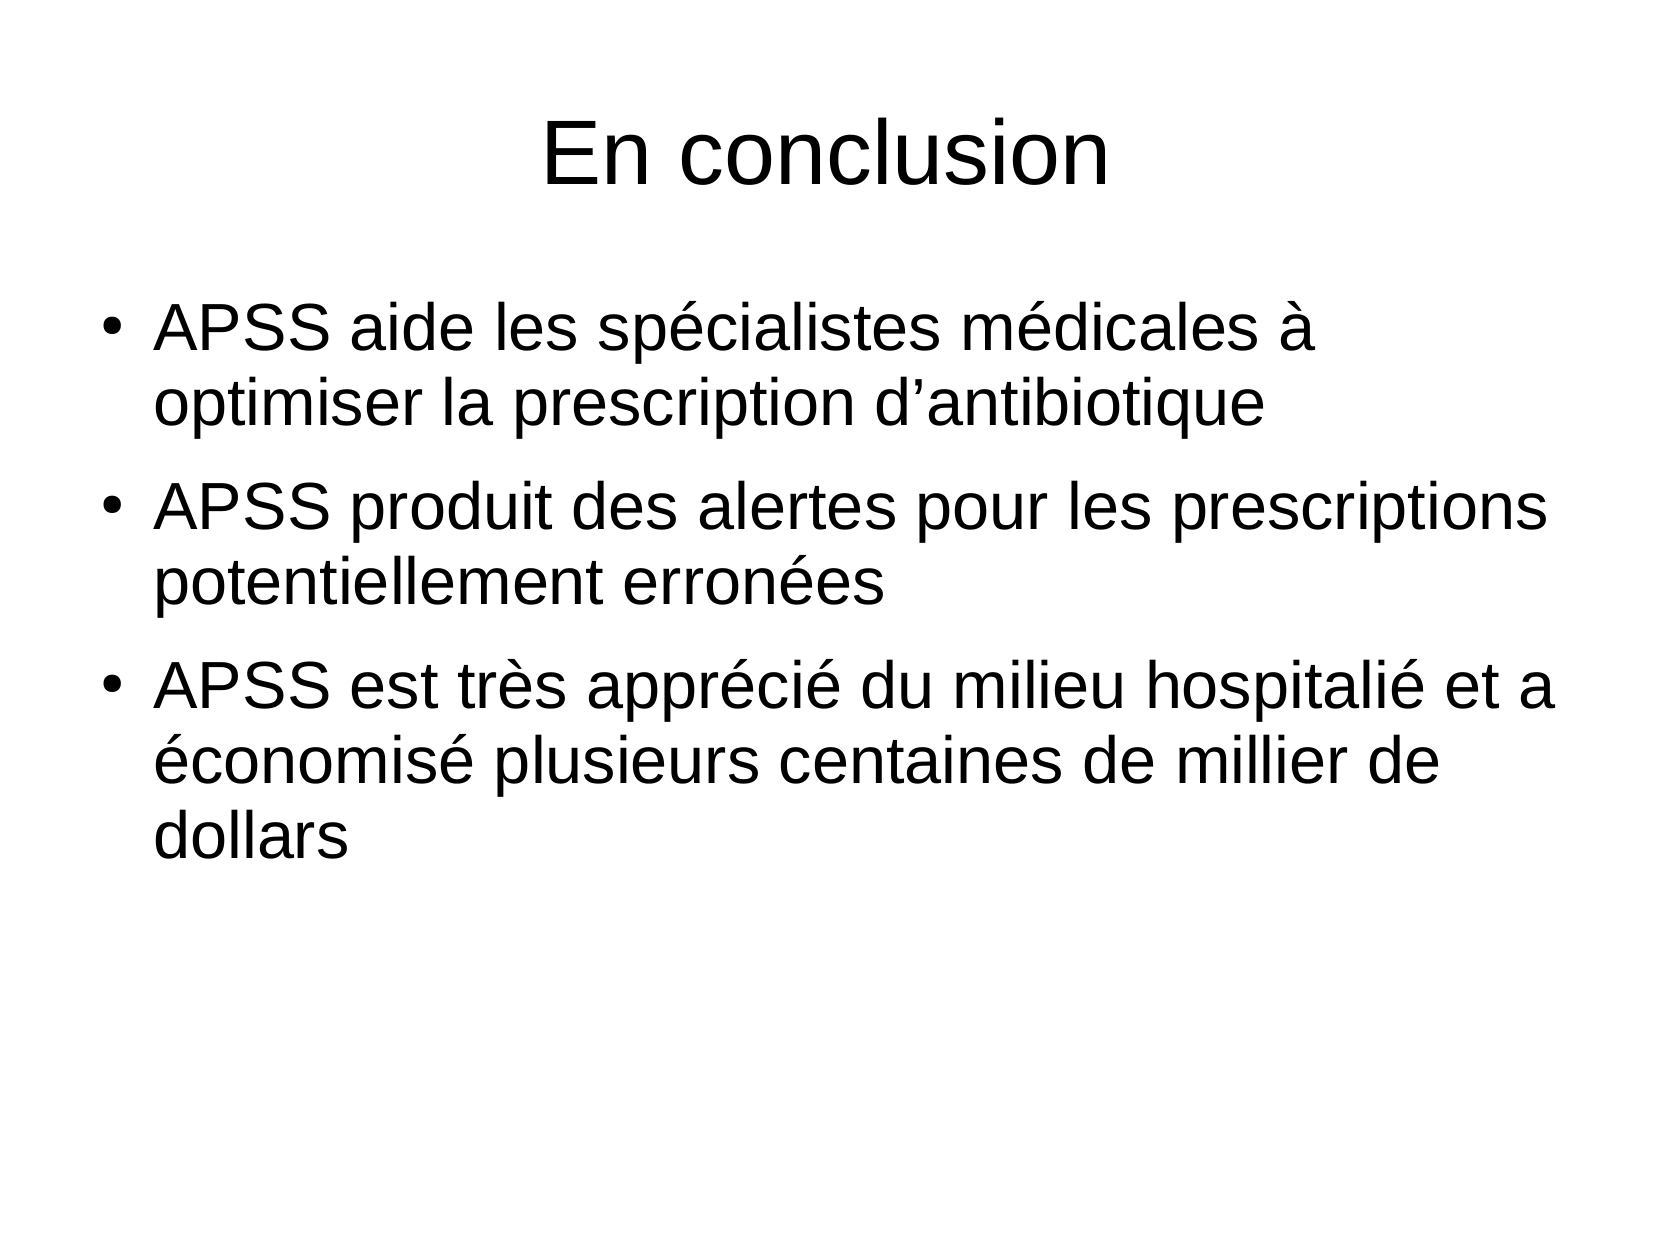

# En conclusion
APSS aide les spécialistes médicales à optimiser la prescription d’antibiotique
APSS produit des alertes pour les prescriptions potentiellement erronées
APSS est très apprécié du milieu hospitalié et a économisé plusieurs centaines de millier de dollars